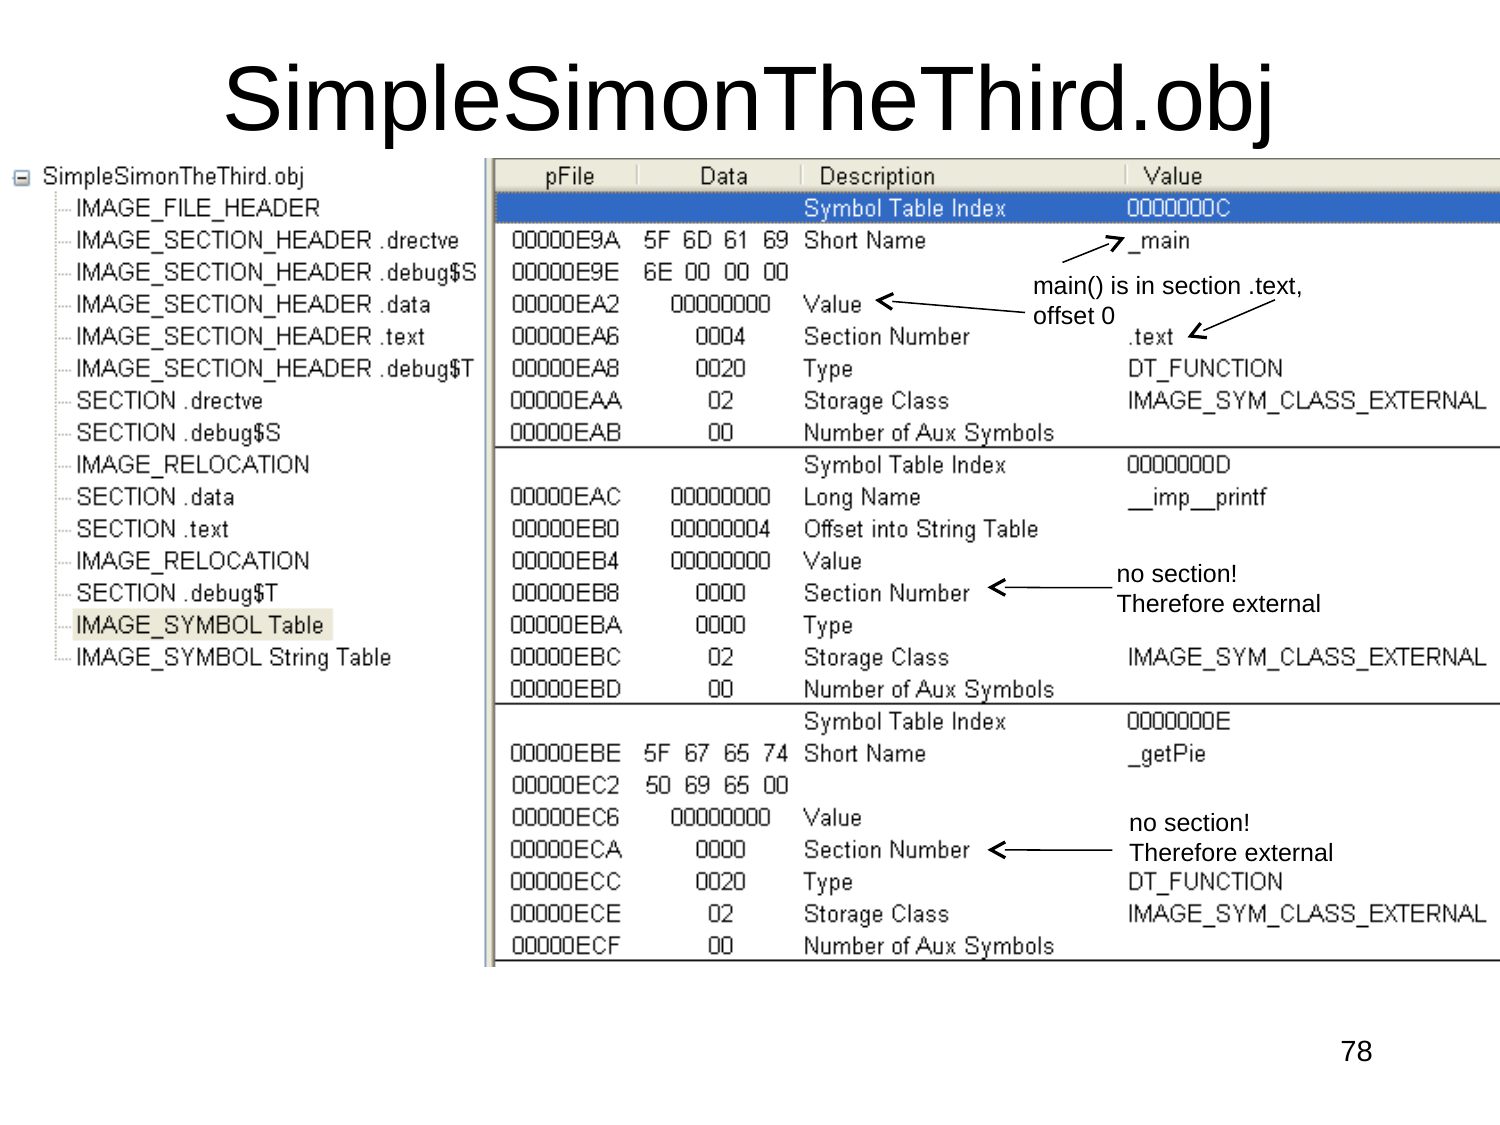

# SimpleSimonTheThird.obj
main() is in section .text,
offset 0
no section!
Therefore external
no section!
Therefore external